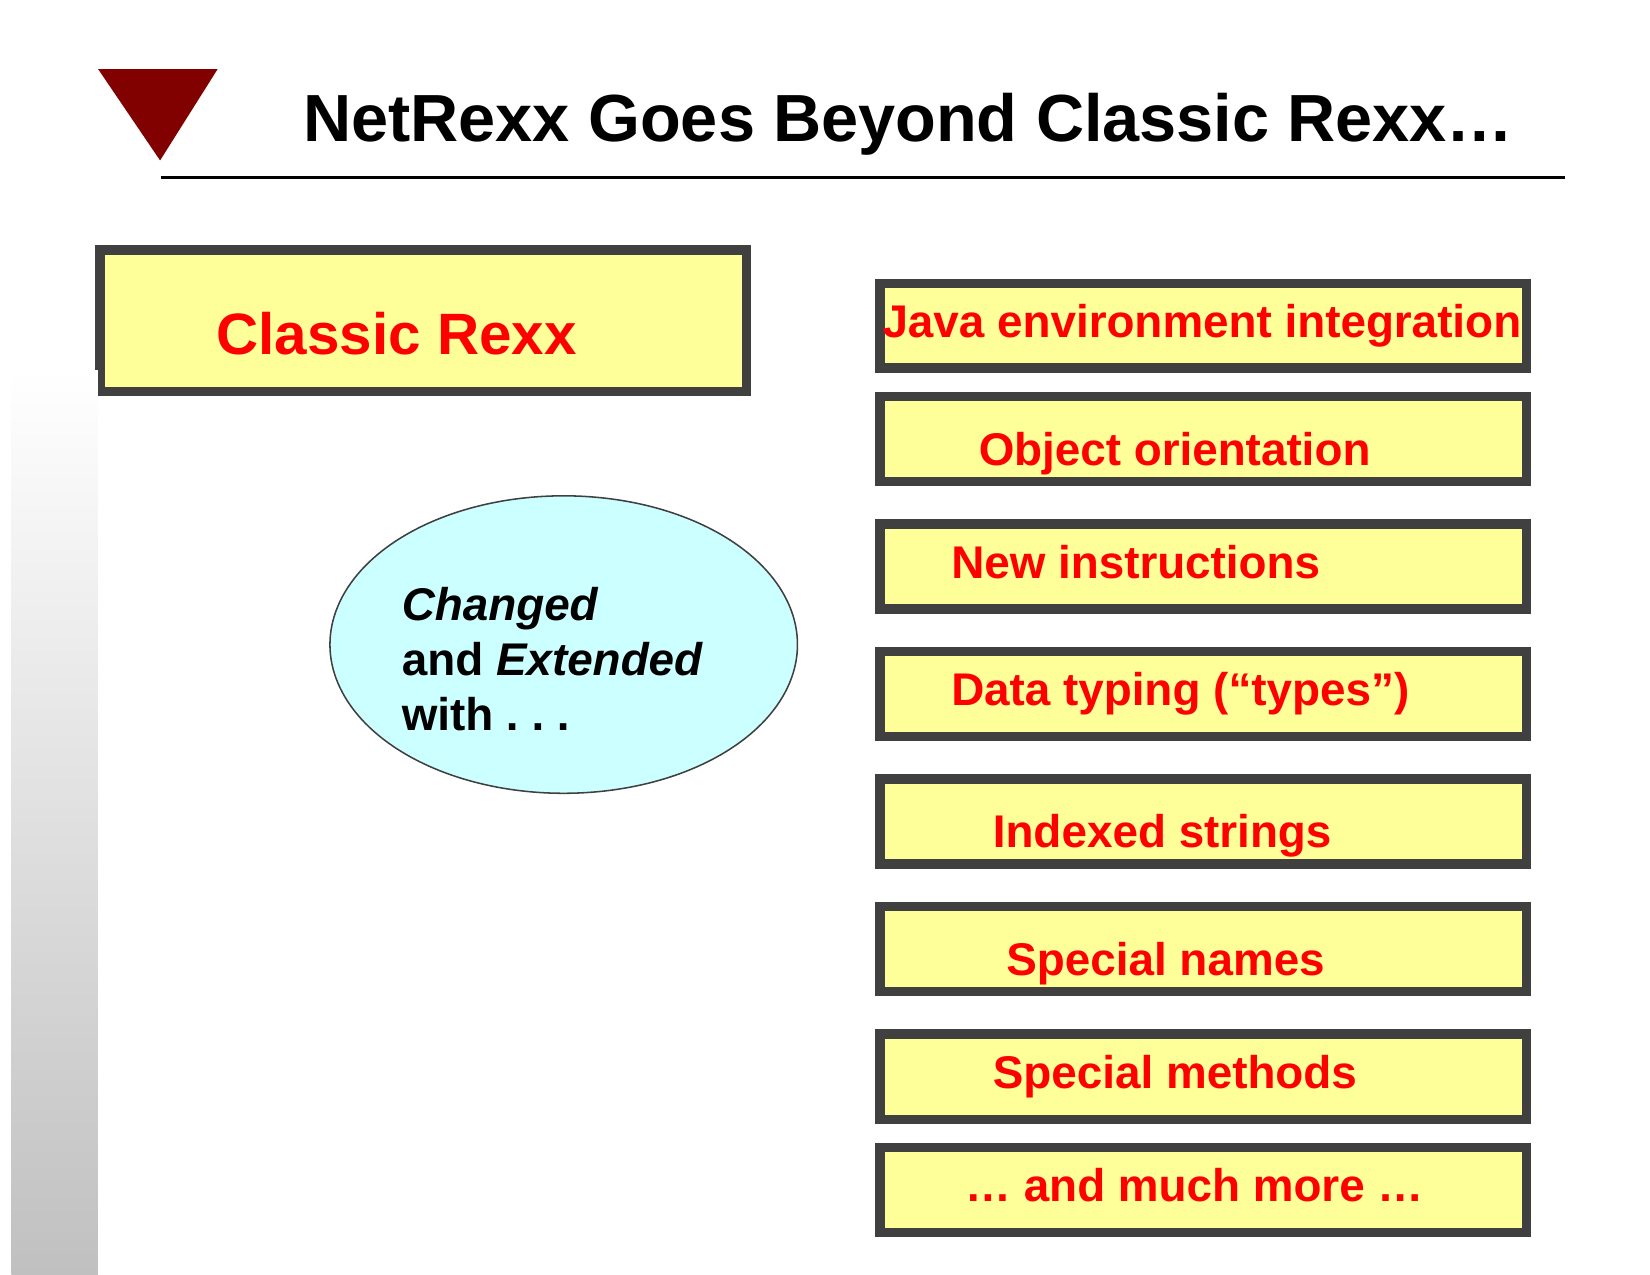

NetRexx Goes Beyond Classic Rexx…
Java environment integration
Classic Rexx
Object orientation
New instructions
Changed
and Extended
with . . .
Data typing (“types”)
Indexed strings
Special names
Special methods
… and much more …